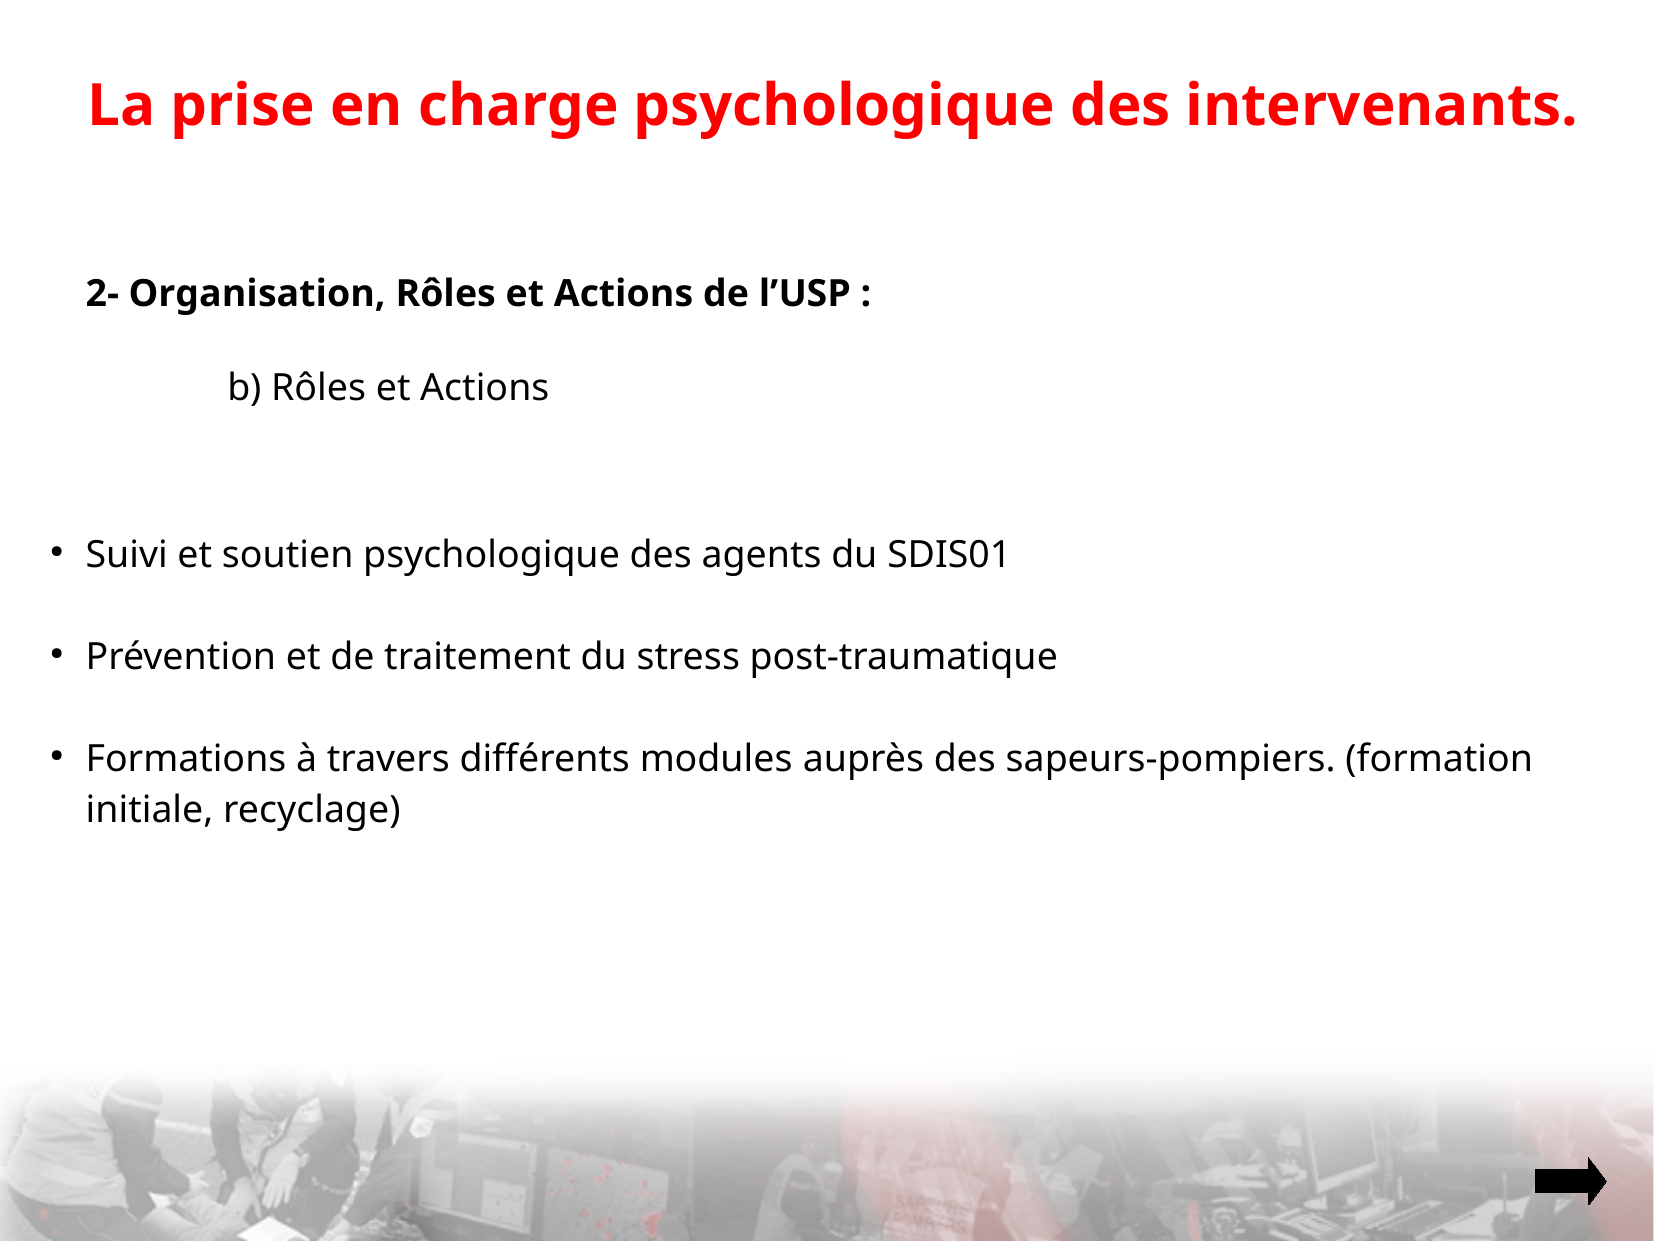

# La prise en charge psychologique des intervenants.
2- Organisation, Rôles et Actions de l’USP :
b) Rôles et Actions
Suivi et soutien psychologique des agents du SDIS01
Prévention et de traitement du stress post-traumatique
Formations à travers différents modules auprès des sapeurs-pompiers. (formation initiale, recyclage)